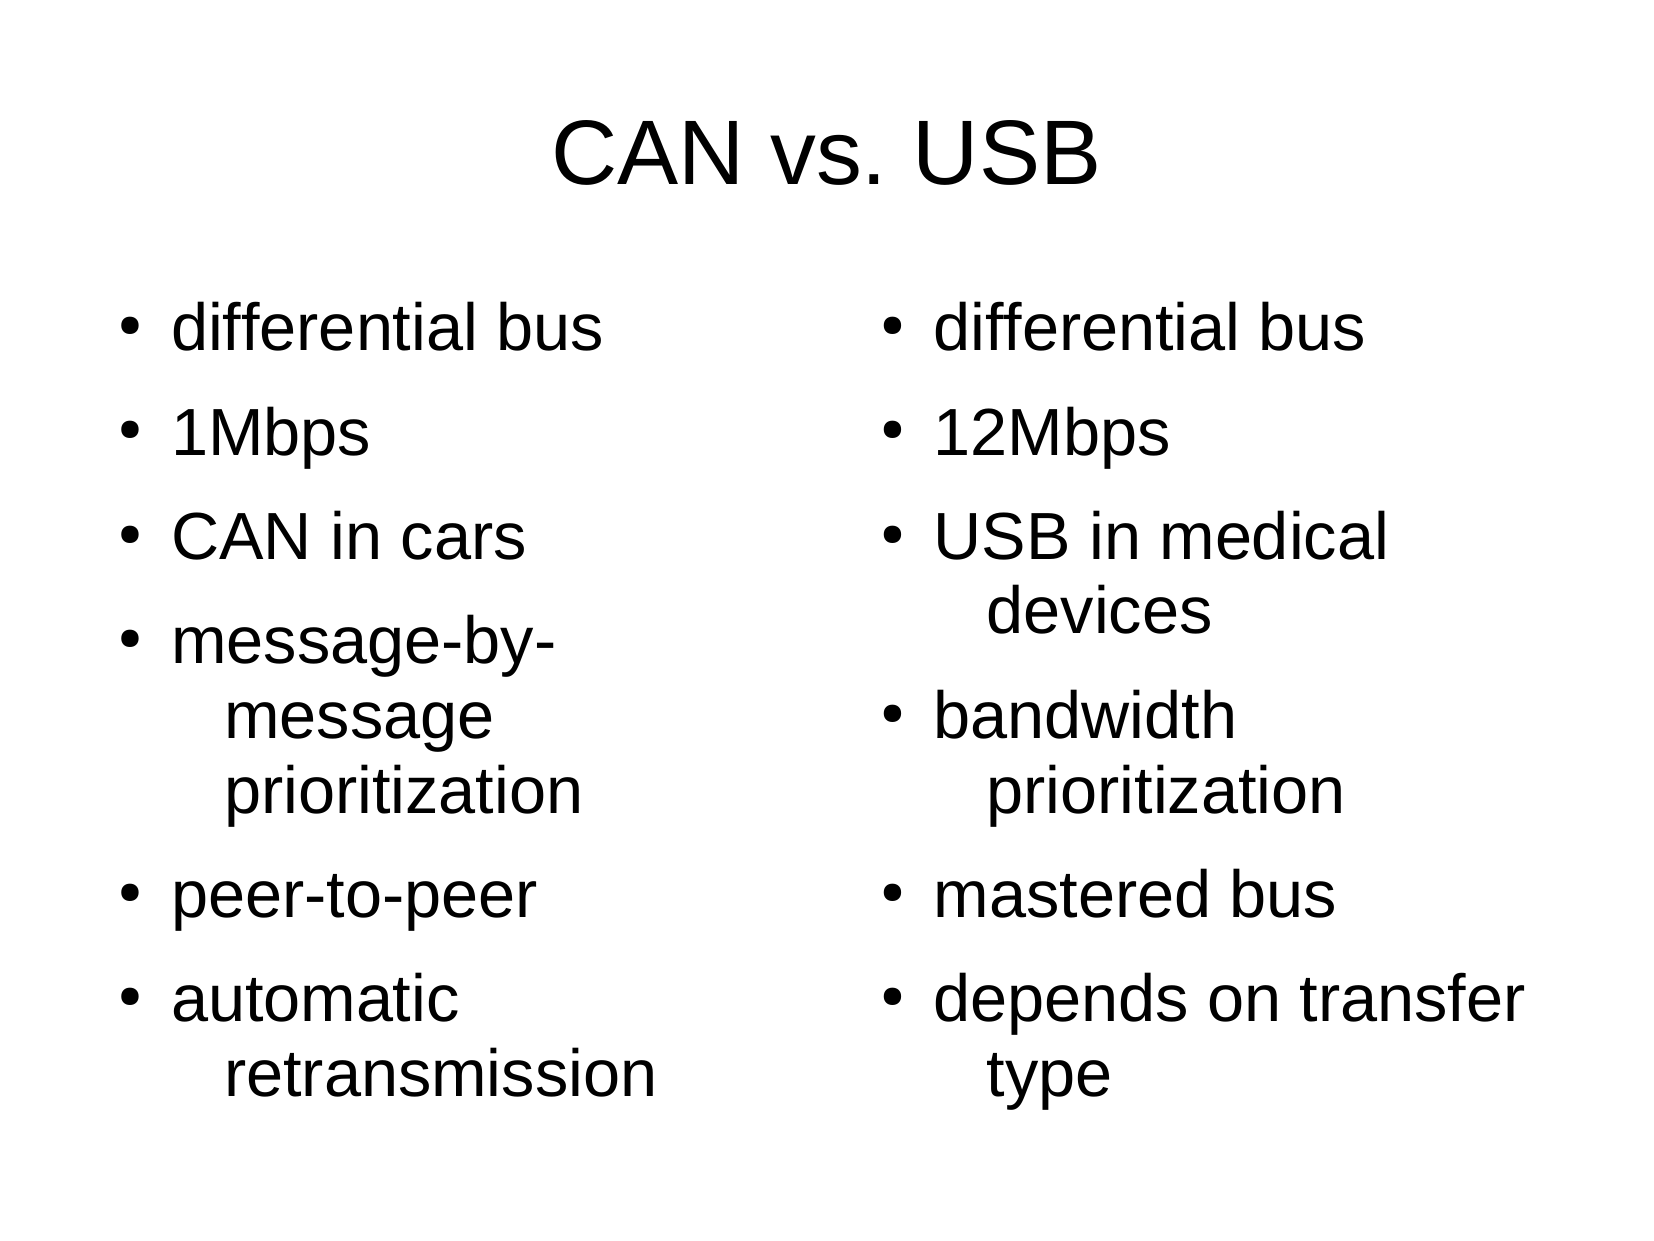

# CAN vs. USB
differential bus
1Mbps
CAN in cars
message-by-message prioritization
peer-to-peer
automatic retransmission
differential bus
12Mbps
USB in medical devices
bandwidth prioritization
mastered bus
depends on transfer type